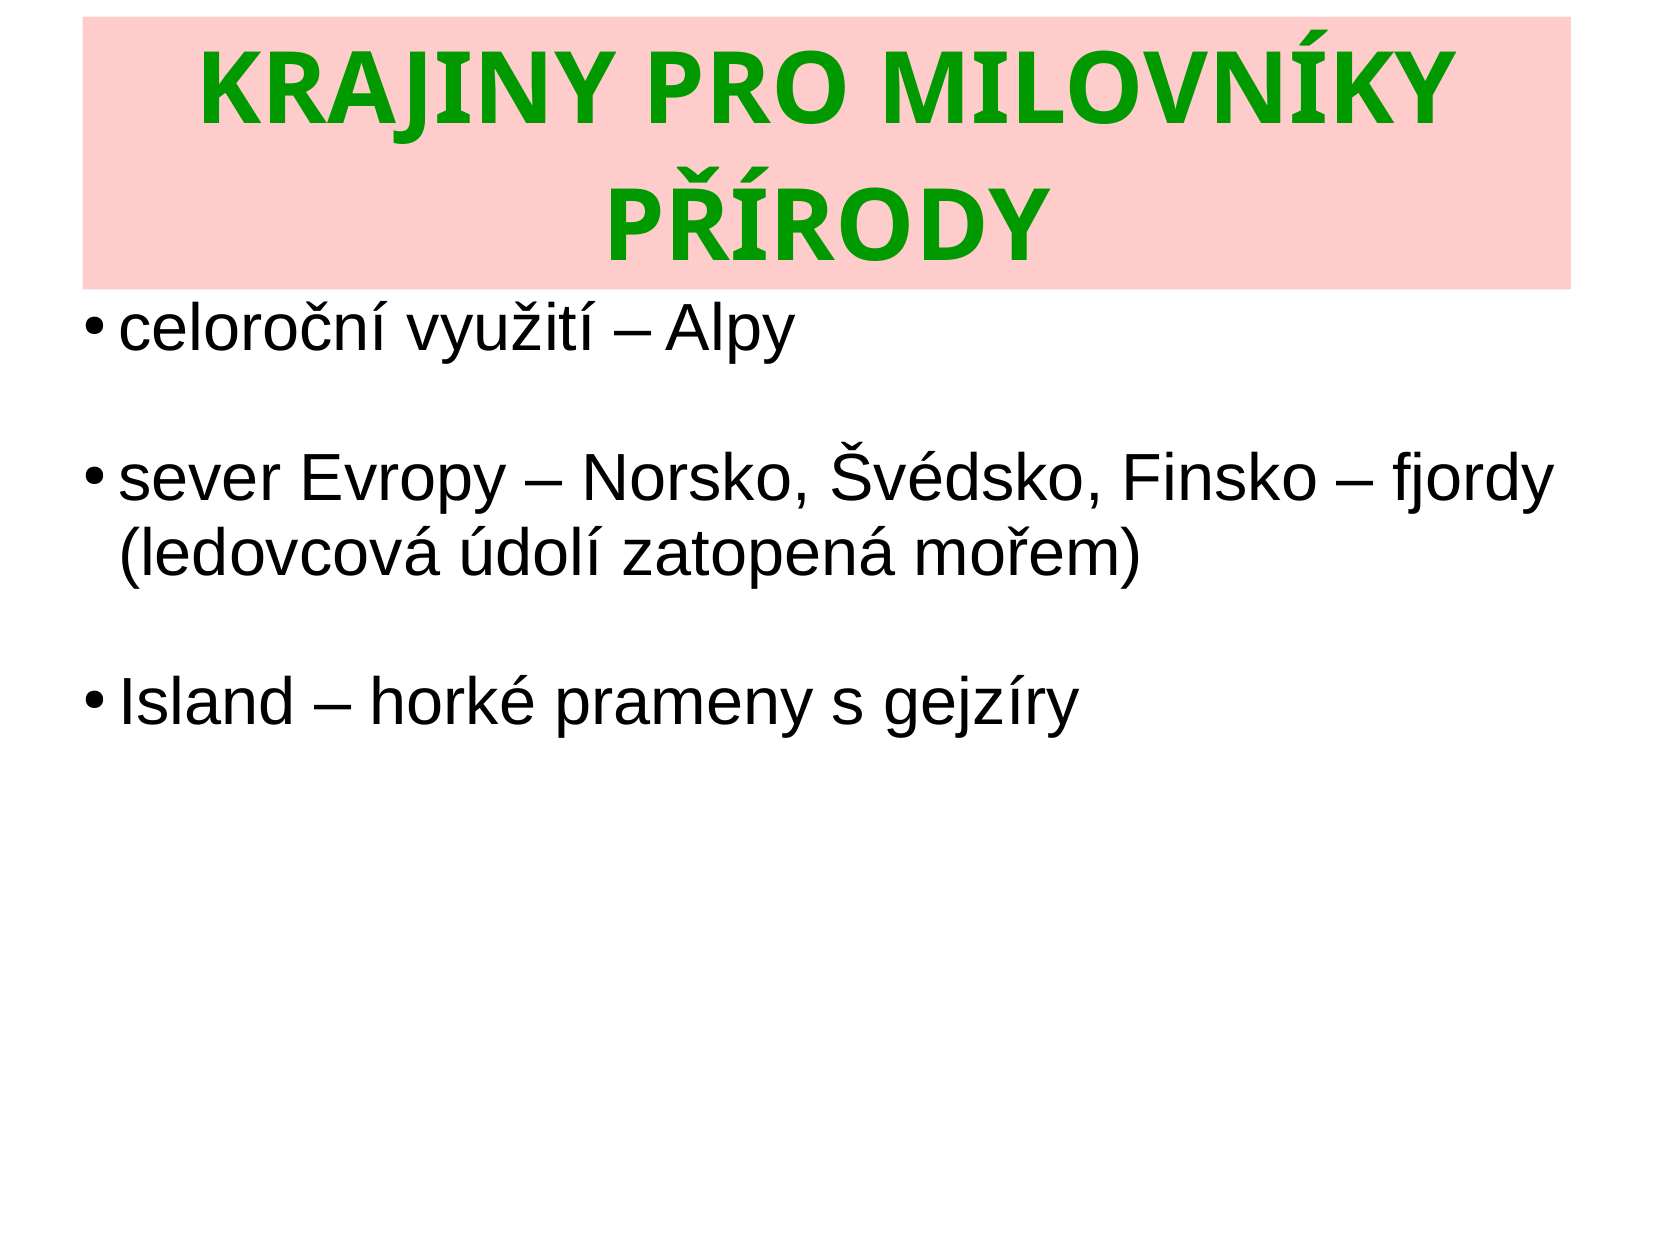

# KRAJINY PRO MILOVNÍKY PŘÍRODY
celoroční využití – Alpy
sever Evropy – Norsko, Švédsko, Finsko – fjordy (ledovcová údolí zatopená mořem)
Island – horké prameny s gejzíry